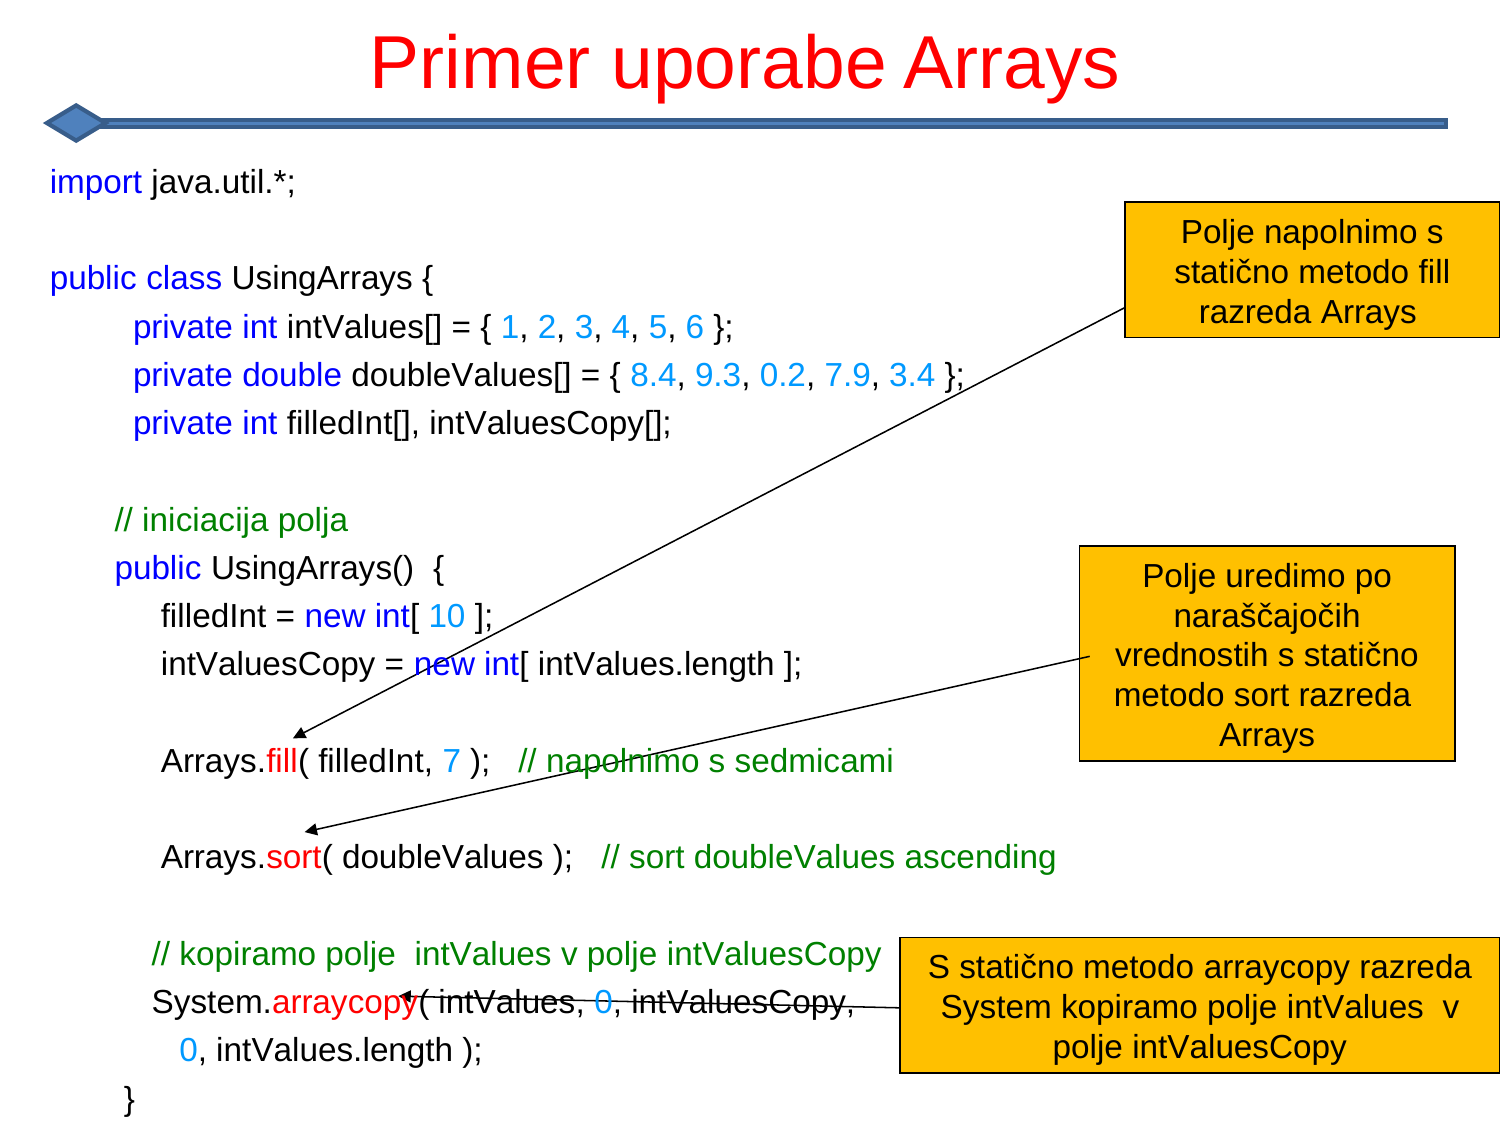

# Primer uporabe Arrays
import java.util.*;
public class UsingArrays {
 private int intValues[] = { 1, 2, 3, 4, 5, 6 };
 private double doubleValues[] = { 8.4, 9.3, 0.2, 7.9, 3.4 };
 private int filledInt[], intValuesCopy[];
 // iniciacija polja
 public UsingArrays() {
 filledInt = new int[ 10 ];
 intValuesCopy = new int[ intValues.length ];
 Arrays.fill( filledInt, 7 ); // napolnimo s sedmicami
 Arrays.sort( doubleValues ); // sort doubleValues ascending
 // kopiramo polje intValues v polje intValuesCopy
 System.arraycopy( intValues, 0, intValuesCopy,
 0, intValues.length );
 }
Polje napolnimo s statično metodo fill razreda Arrays
Polje uredimo po naraščajočih vrednostih s statično metodo sort razreda Arrays
S statično metodo arraycopy razreda System kopiramo polje intValues v polje intValuesCopy